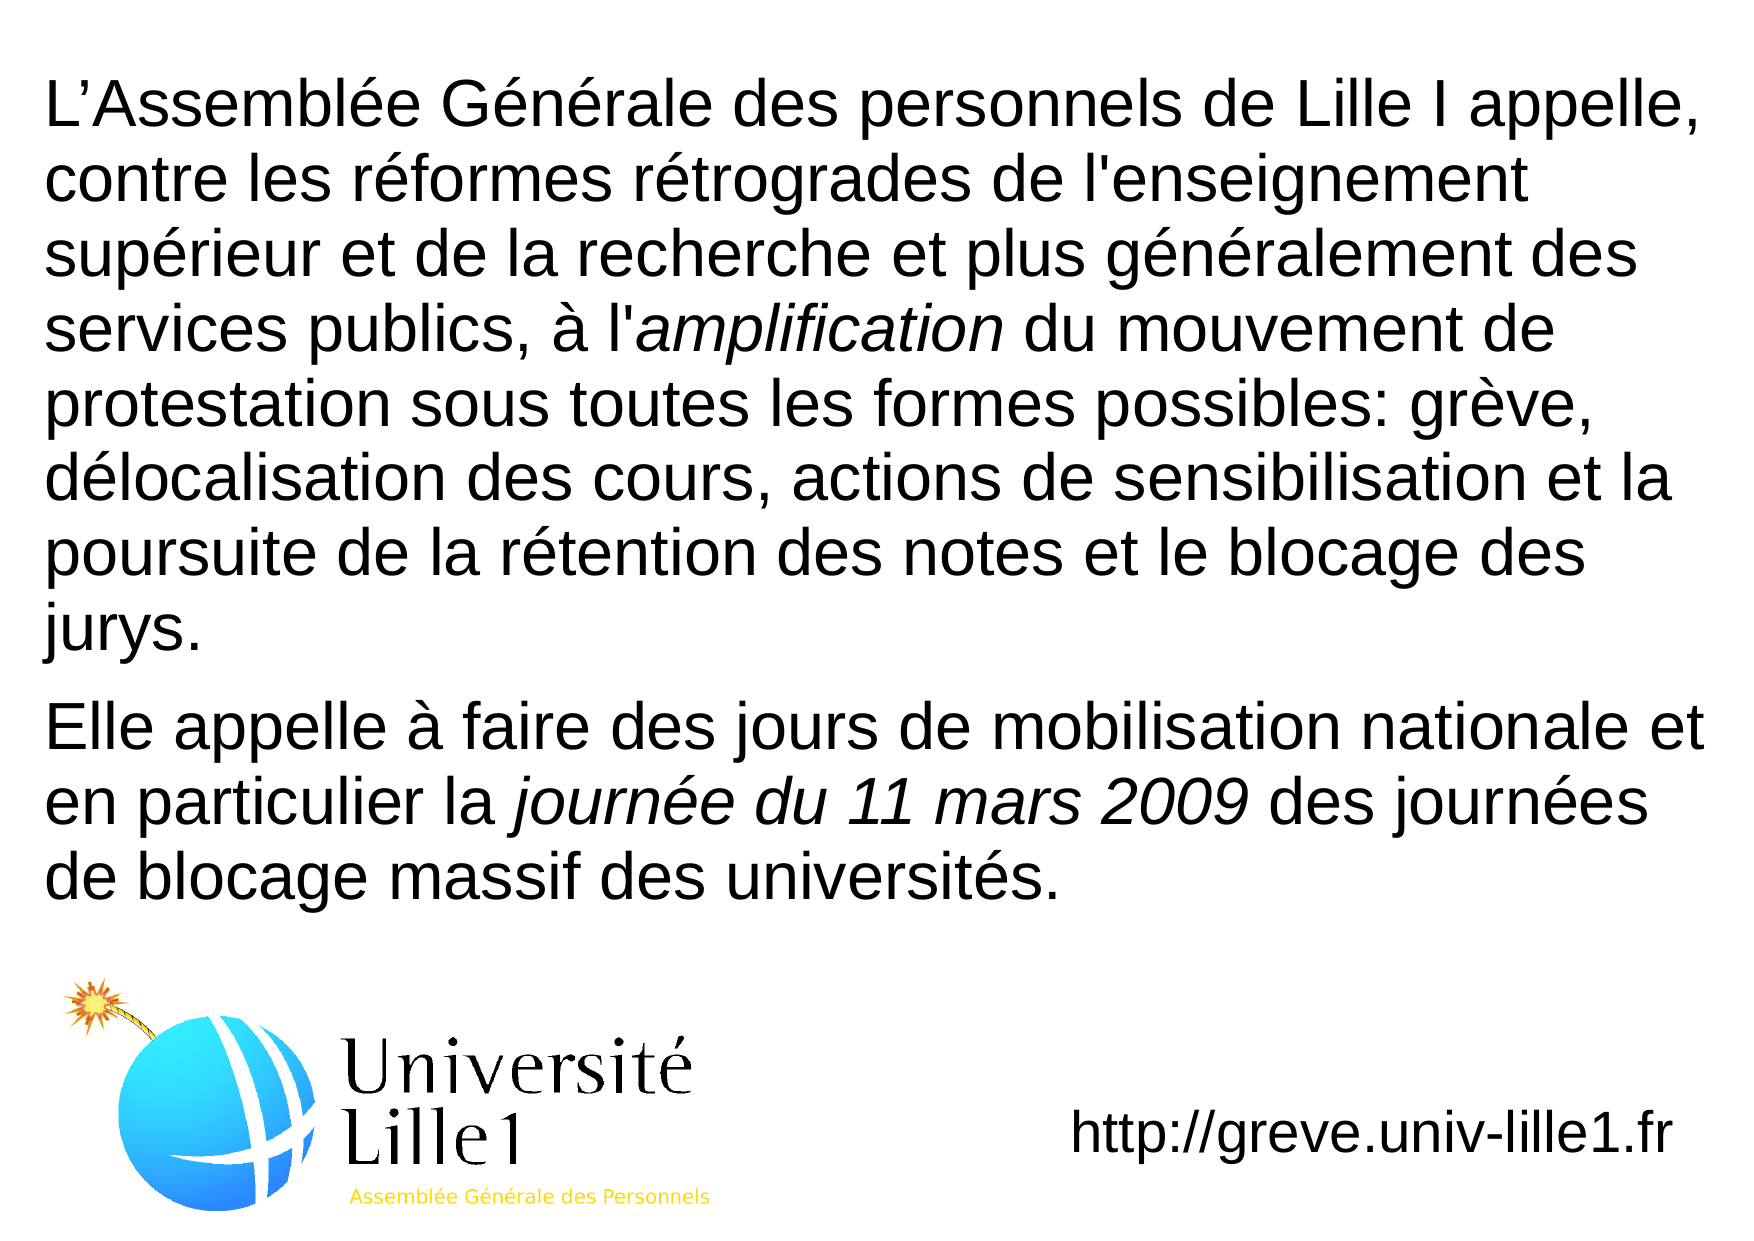

L’Assemblée Générale des personnels de Lille I appelle, contre les réformes rétrogrades de l'enseignement supérieur et de la recherche et plus généralement des services publics, à l'amplification du mouvement de protestation sous toutes les formes possibles: grève, délocalisation des cours, actions de sensibilisation et la poursuite de la rétention des notes et le blocage des jurys.
Elle appelle à faire des jours de mobilisation nationale et en particulier la journée du 11 mars 2009 des journées de blocage massif des universités.
http://greve.univ-lille1.fr